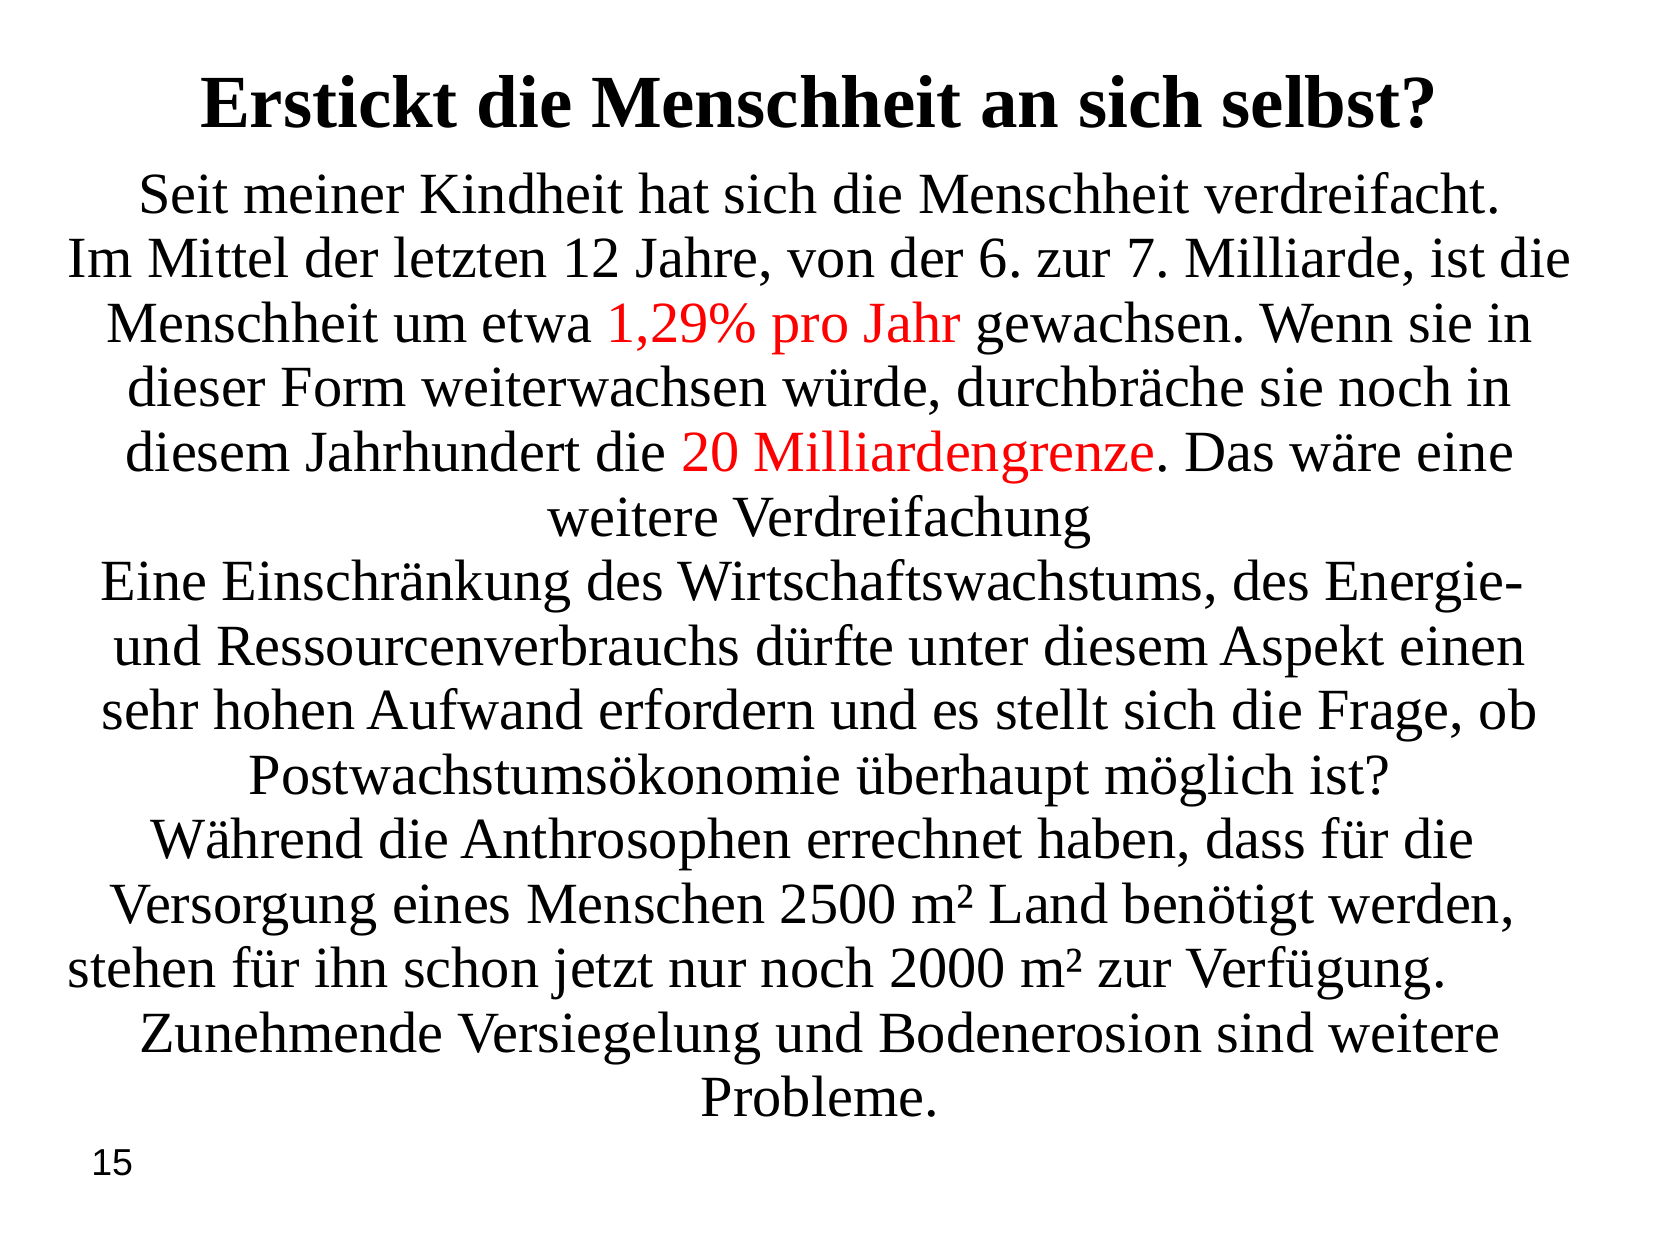

Erstickt die Menschheit an sich selbst?
Seit meiner Kindheit hat sich die Menschheit verdreifacht.
Im Mittel der letzten 12 Jahre, von der 6. zur 7. Milliarde, ist die Menschheit um etwa 1,29% pro Jahr gewachsen. Wenn sie in dieser Form weiterwachsen würde, durchbräche sie noch in diesem Jahrhundert die 20 Milliardengrenze. Das wäre eine weitere Verdreifachung
Eine Einschränkung des Wirtschaftswachstums, des Energie-
und Ressourcenverbrauchs dürfte unter diesem Aspekt einen sehr hohen Aufwand erfordern und es stellt sich die Frage, ob Postwachstumsökonomie überhaupt möglich ist?
Während die Anthrosophen errechnet haben, dass für die
Versorgung eines Menschen 2500 m² Land benötigt werden,
stehen für ihn schon jetzt nur noch 2000 m² zur Verfügung.
Zunehmende Versiegelung und Bodenerosion sind weitere Probleme.